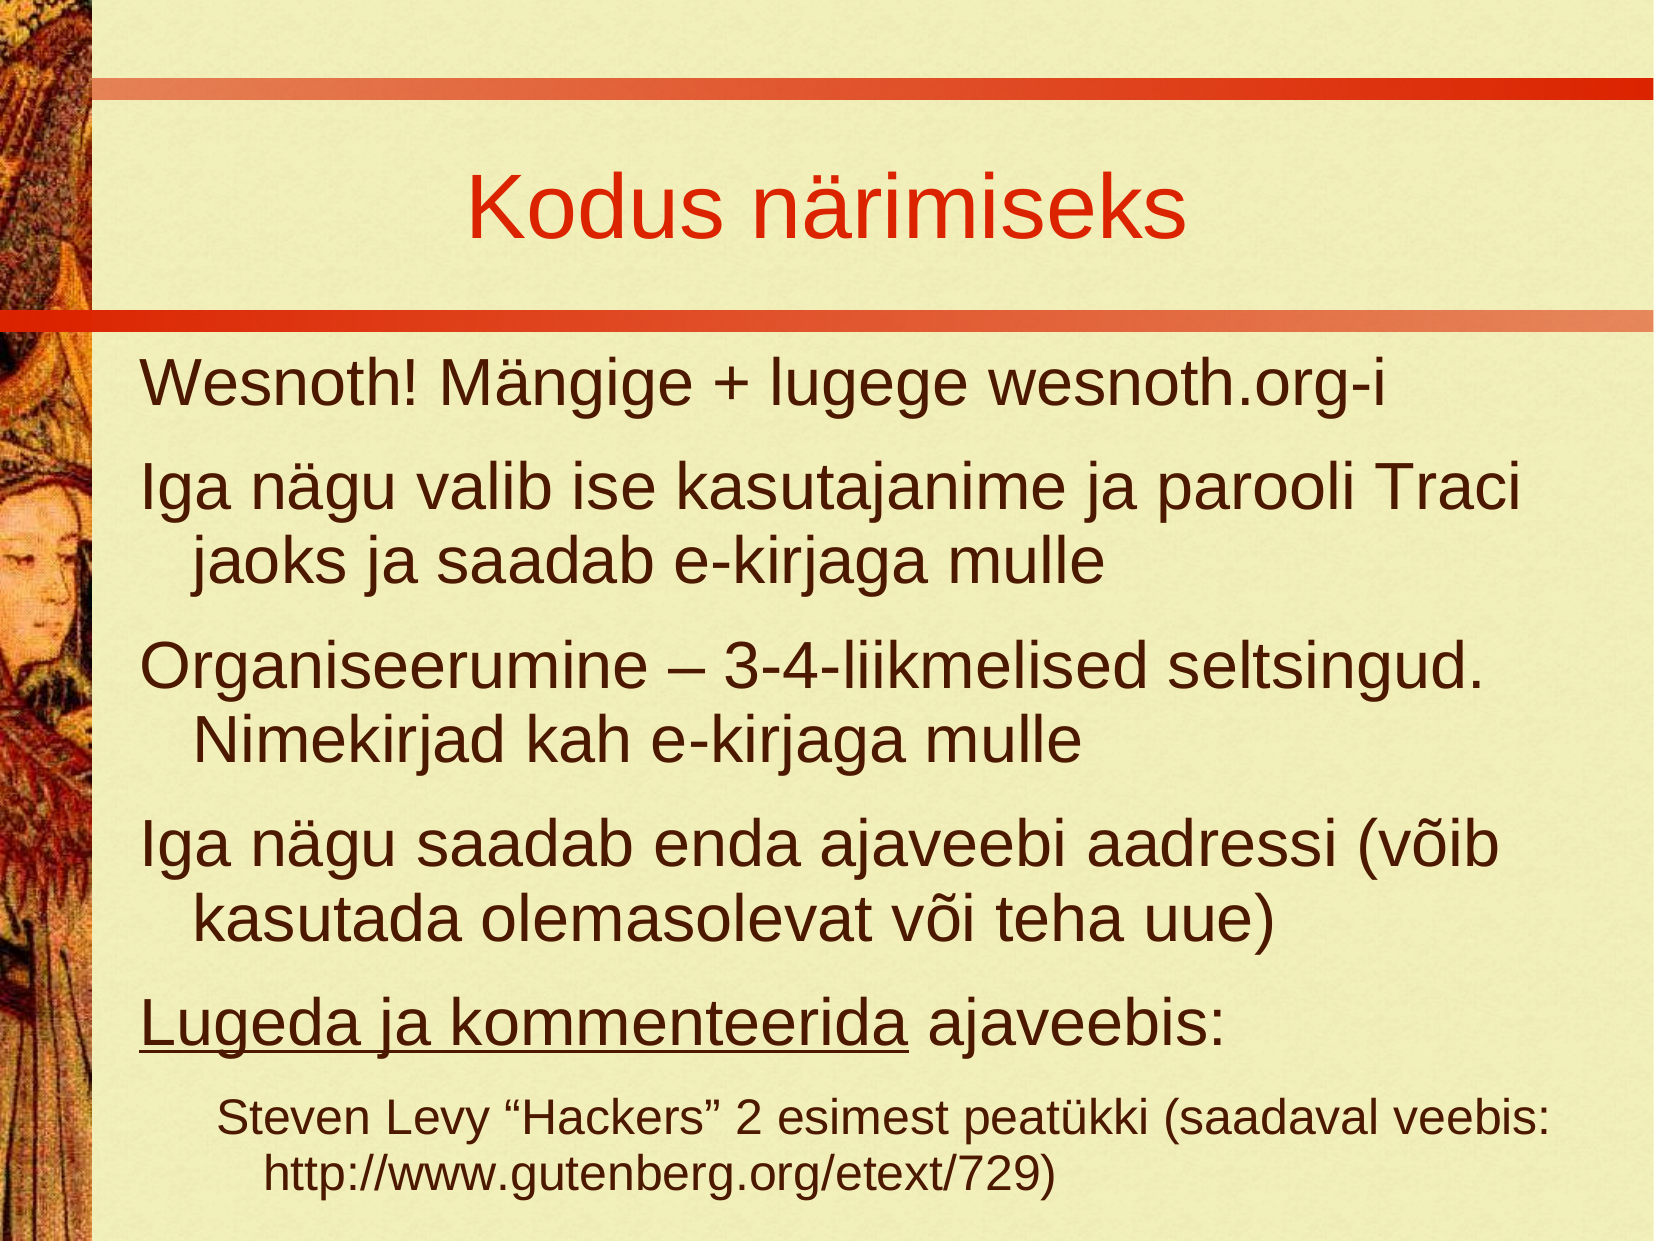

# Kodus närimiseks
Wesnoth! Mängige + lugege wesnoth.org-i
Iga nägu valib ise kasutajanime ja parooli Traci jaoks ja saadab e-kirjaga mulle
Organiseerumine – 3-4-liikmelised seltsingud. Nimekirjad kah e-kirjaga mulle
Iga nägu saadab enda ajaveebi aadressi (võib kasutada olemasolevat või teha uue)
Lugeda ja kommenteerida ajaveebis:
Steven Levy “Hackers” 2 esimest peatükki (saadaval veebis:
http://www.gutenberg.org/etext/729)